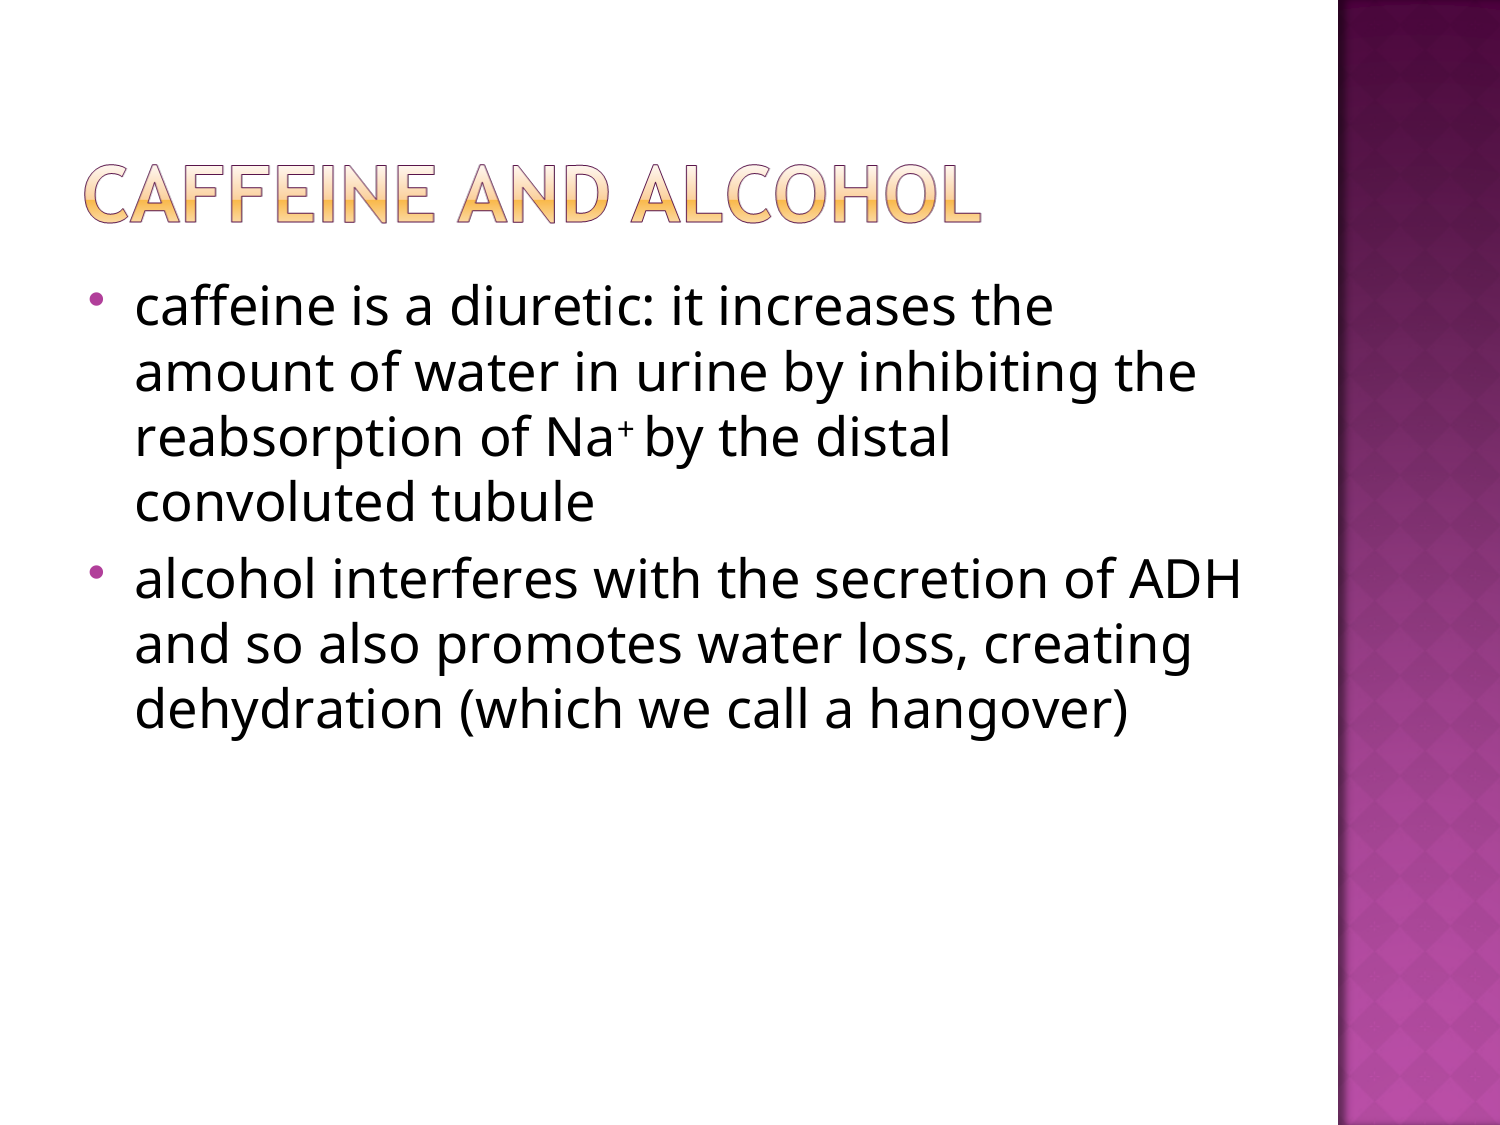

# caffeine is a diuretic: it increases the amount of water in urine by inhibiting the reabsorption of Na+ by the distal convoluted tubule
alcohol interferes with the secretion of ADH and so also promotes water loss, creating dehydration (which we call a hangover)